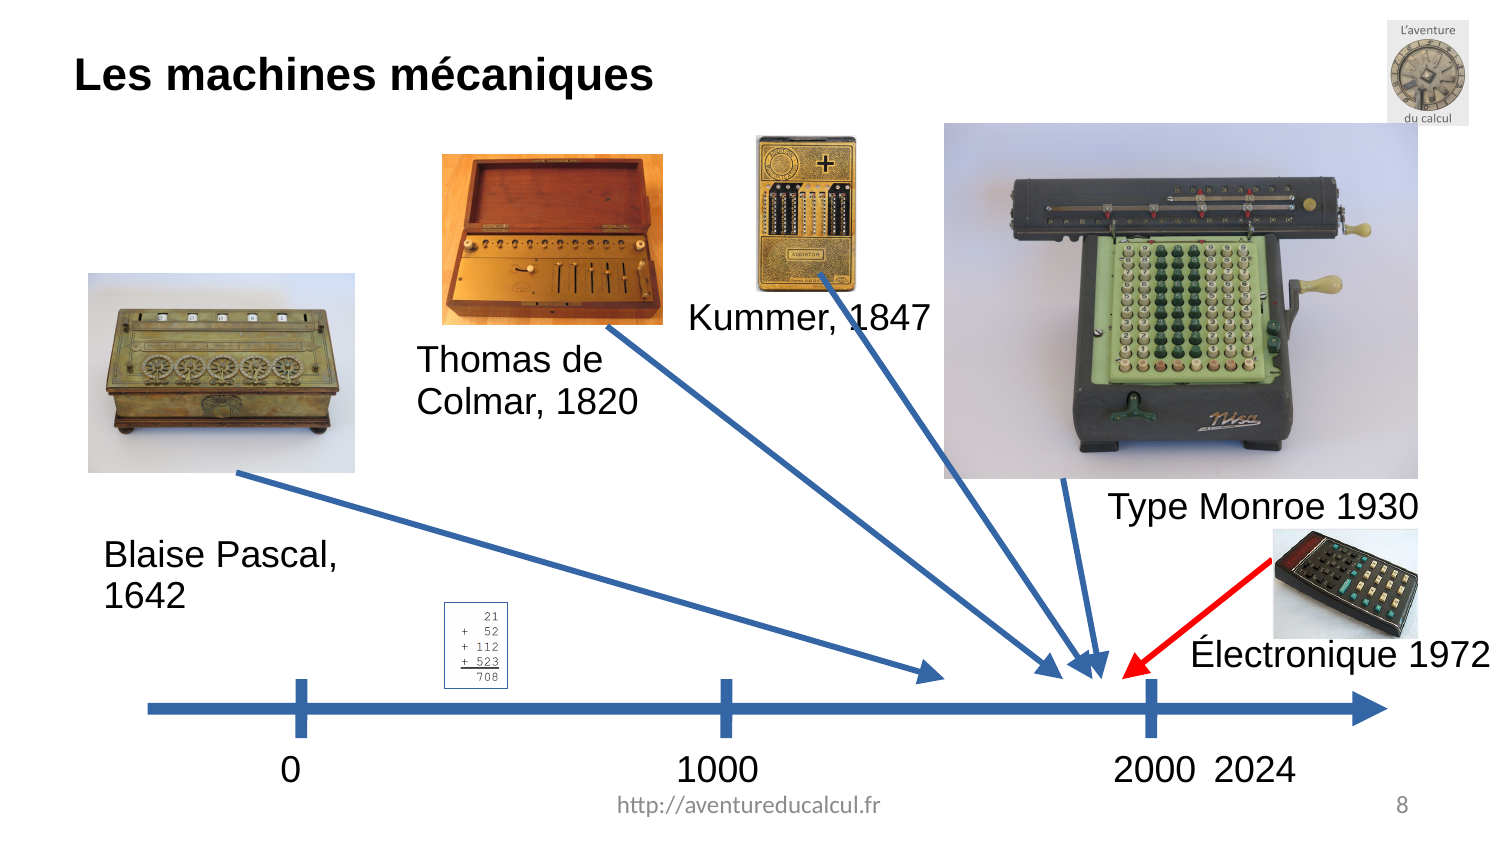

Les machines mécaniques
Kummer, 1847
Thomas de Colmar, 1820
Type Monroe 1930
Blaise Pascal, 1642
Électronique 1972
0
1000
2000
2024
http://aventureducalcul.fr